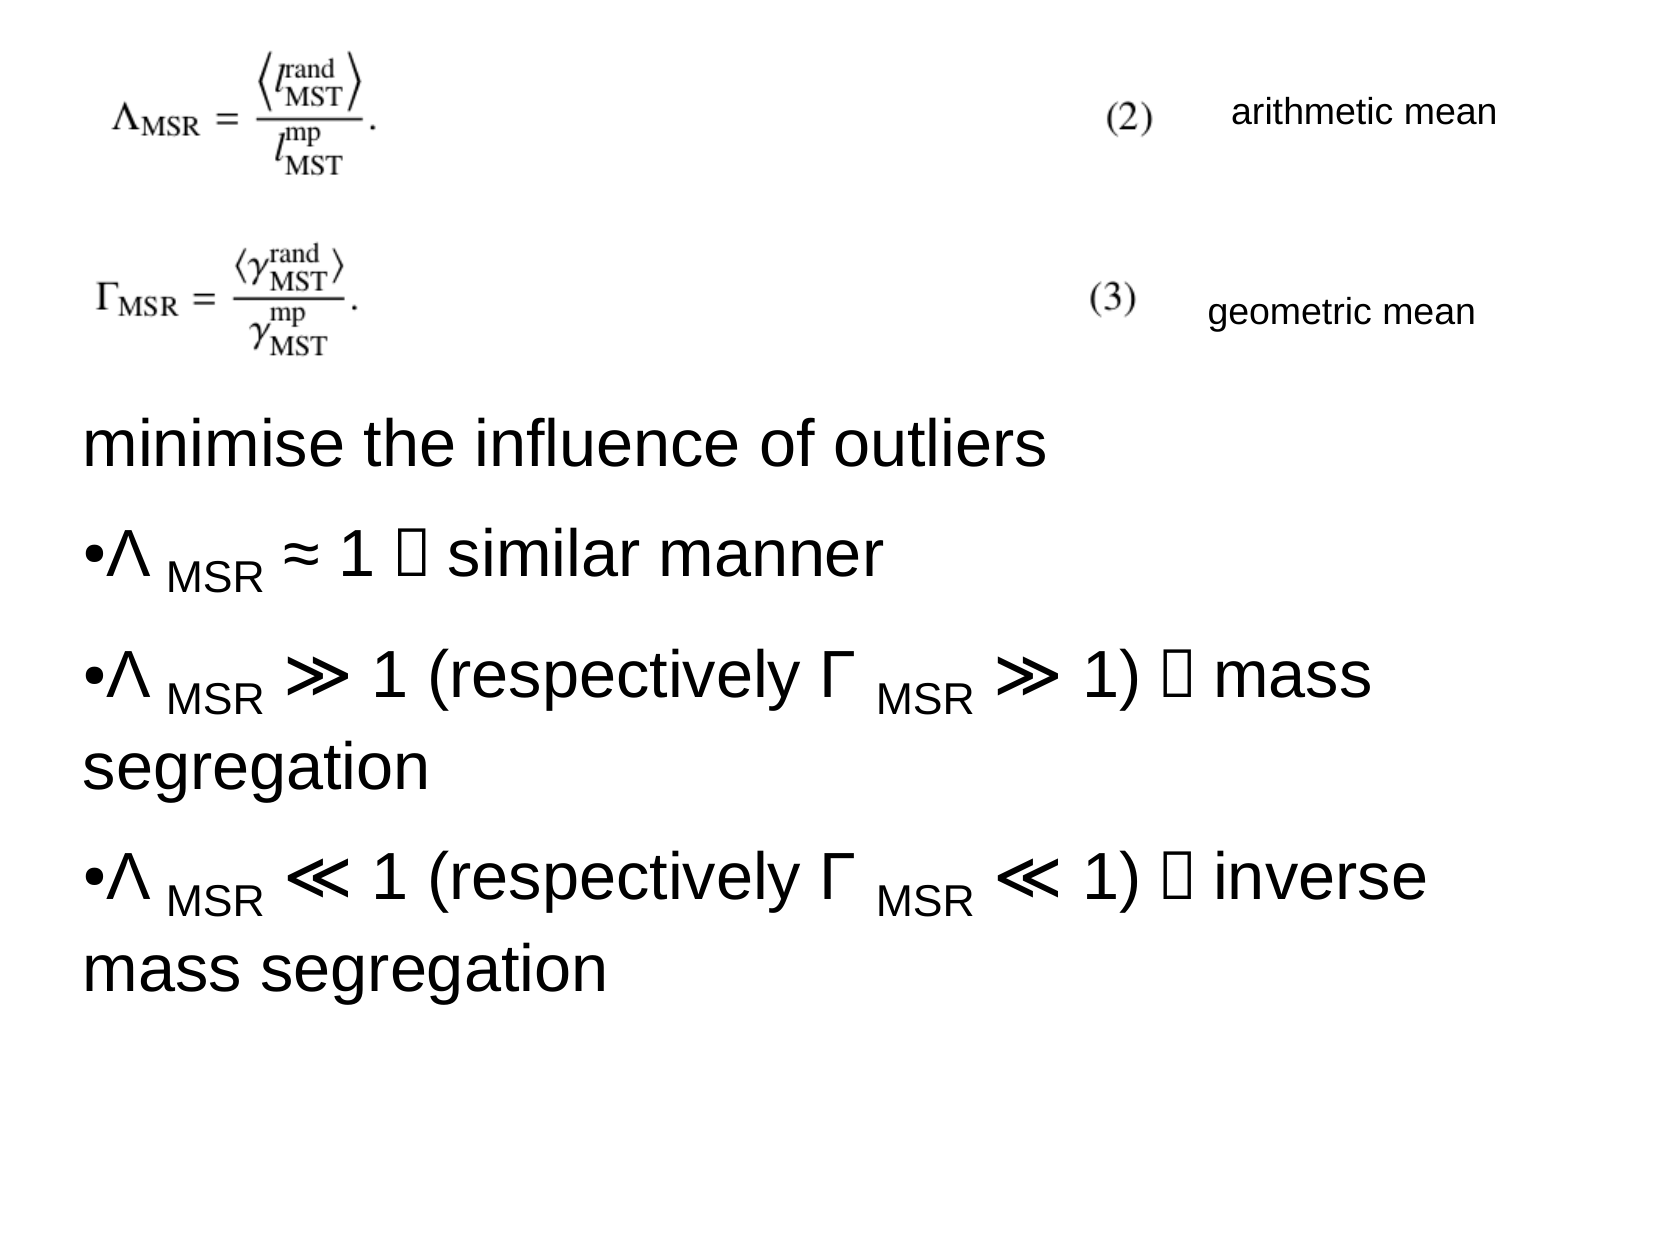

#
arithmetic mean
geometric mean
minimise the influence of outliers
Λ MSR ≈ 1：similar manner
Λ MSR ≫ 1 (respectively Γ MSR ≫ 1)：mass segregation
Λ MSR ≪ 1 (respectively Γ MSR ≪ 1)：inverse mass segregation